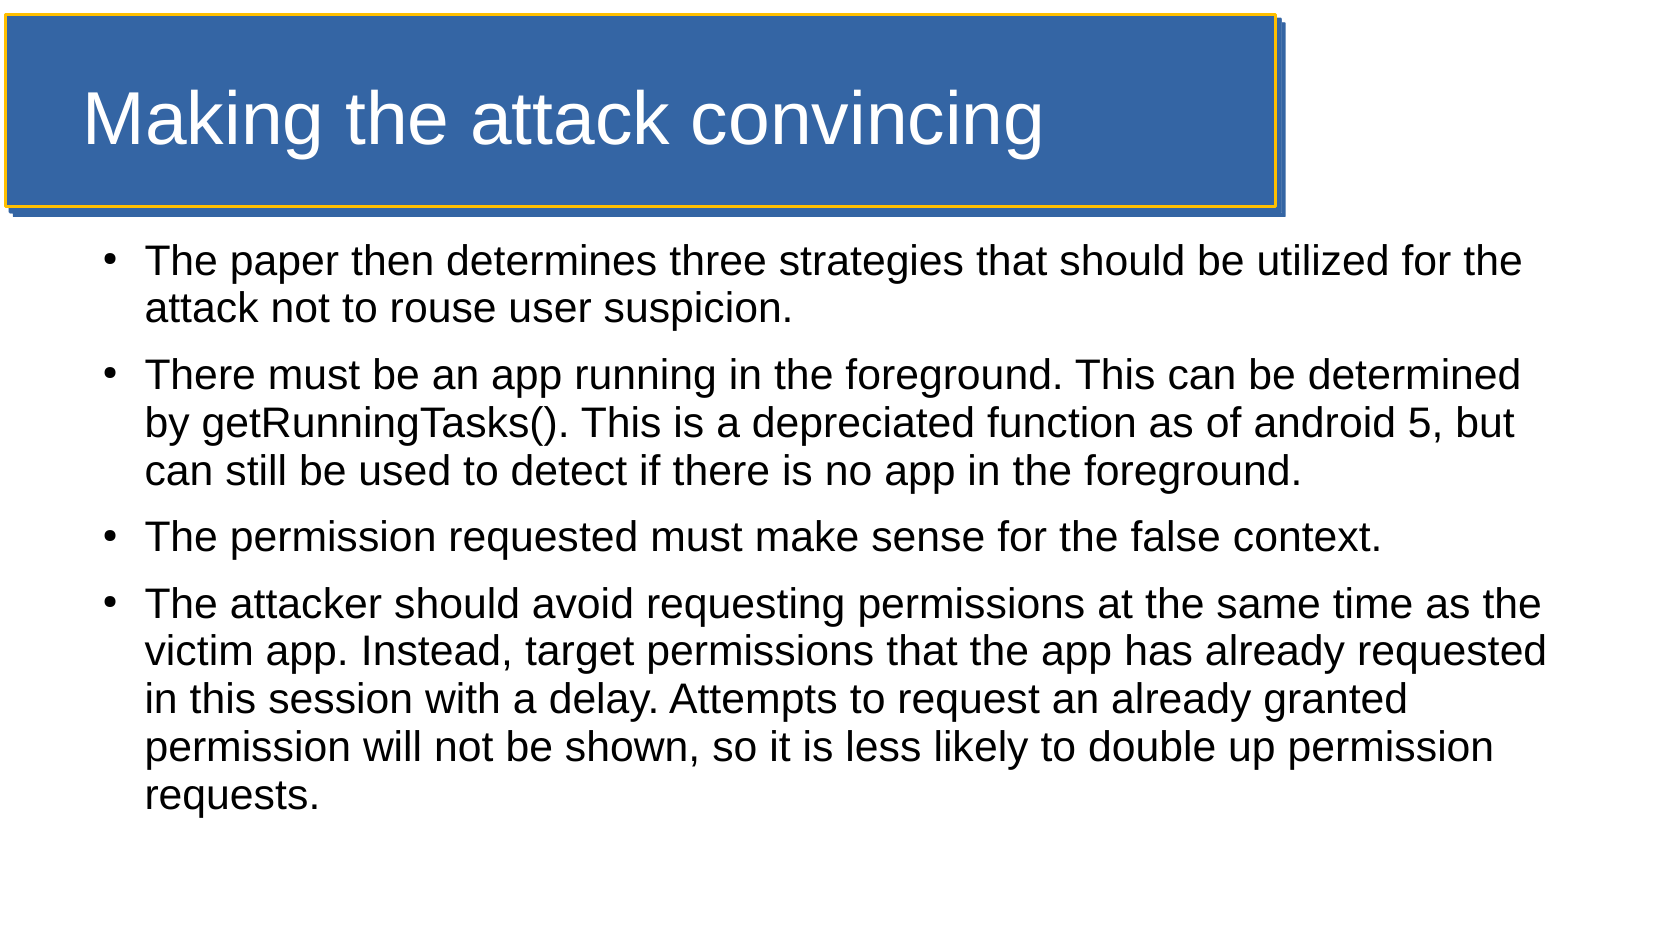

# Making the attack convincing
The paper then determines three strategies that should be utilized for the attack not to rouse user suspicion.
There must be an app running in the foreground. This can be determined by getRunningTasks(). This is a depreciated function as of android 5, but can still be used to detect if there is no app in the foreground.
The permission requested must make sense for the false context.
The attacker should avoid requesting permissions at the same time as the victim app. Instead, target permissions that the app has already requested in this session with a delay. Attempts to request an already granted permission will not be shown, so it is less likely to double up permission requests.